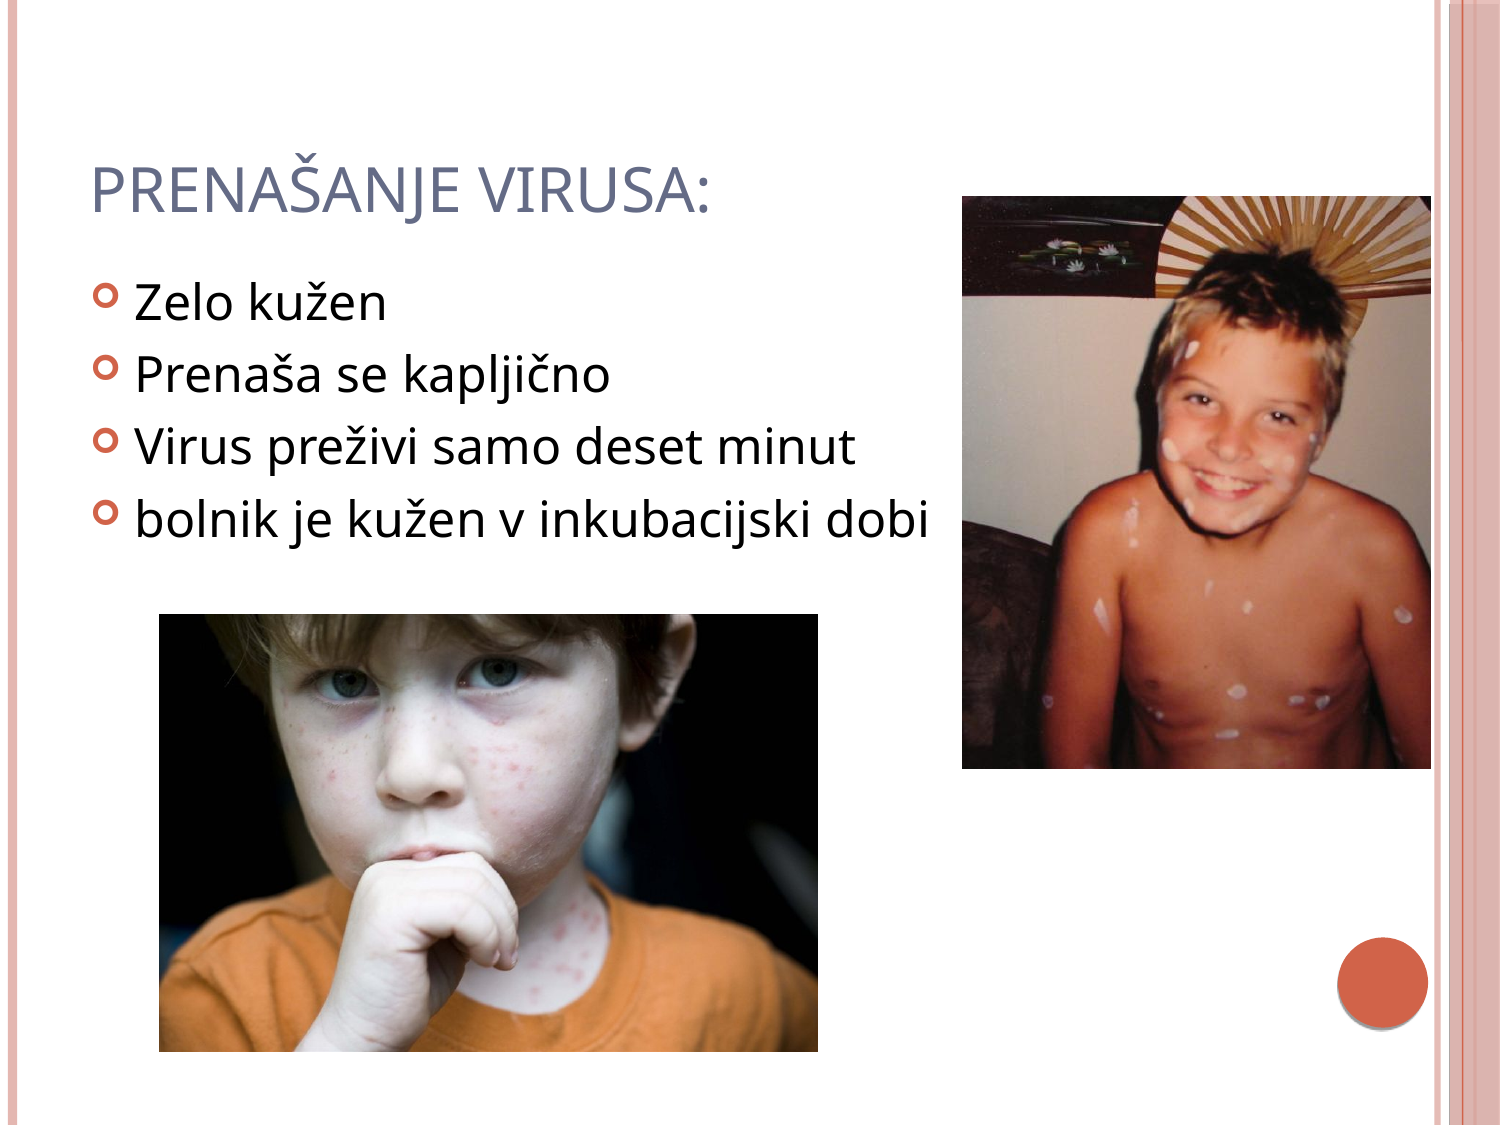

# Prenašanje virusa:
Zelo kužen
Prenaša se kapljično
Virus preživi samo deset minut
bolnik je kužen v inkubacijski dobi